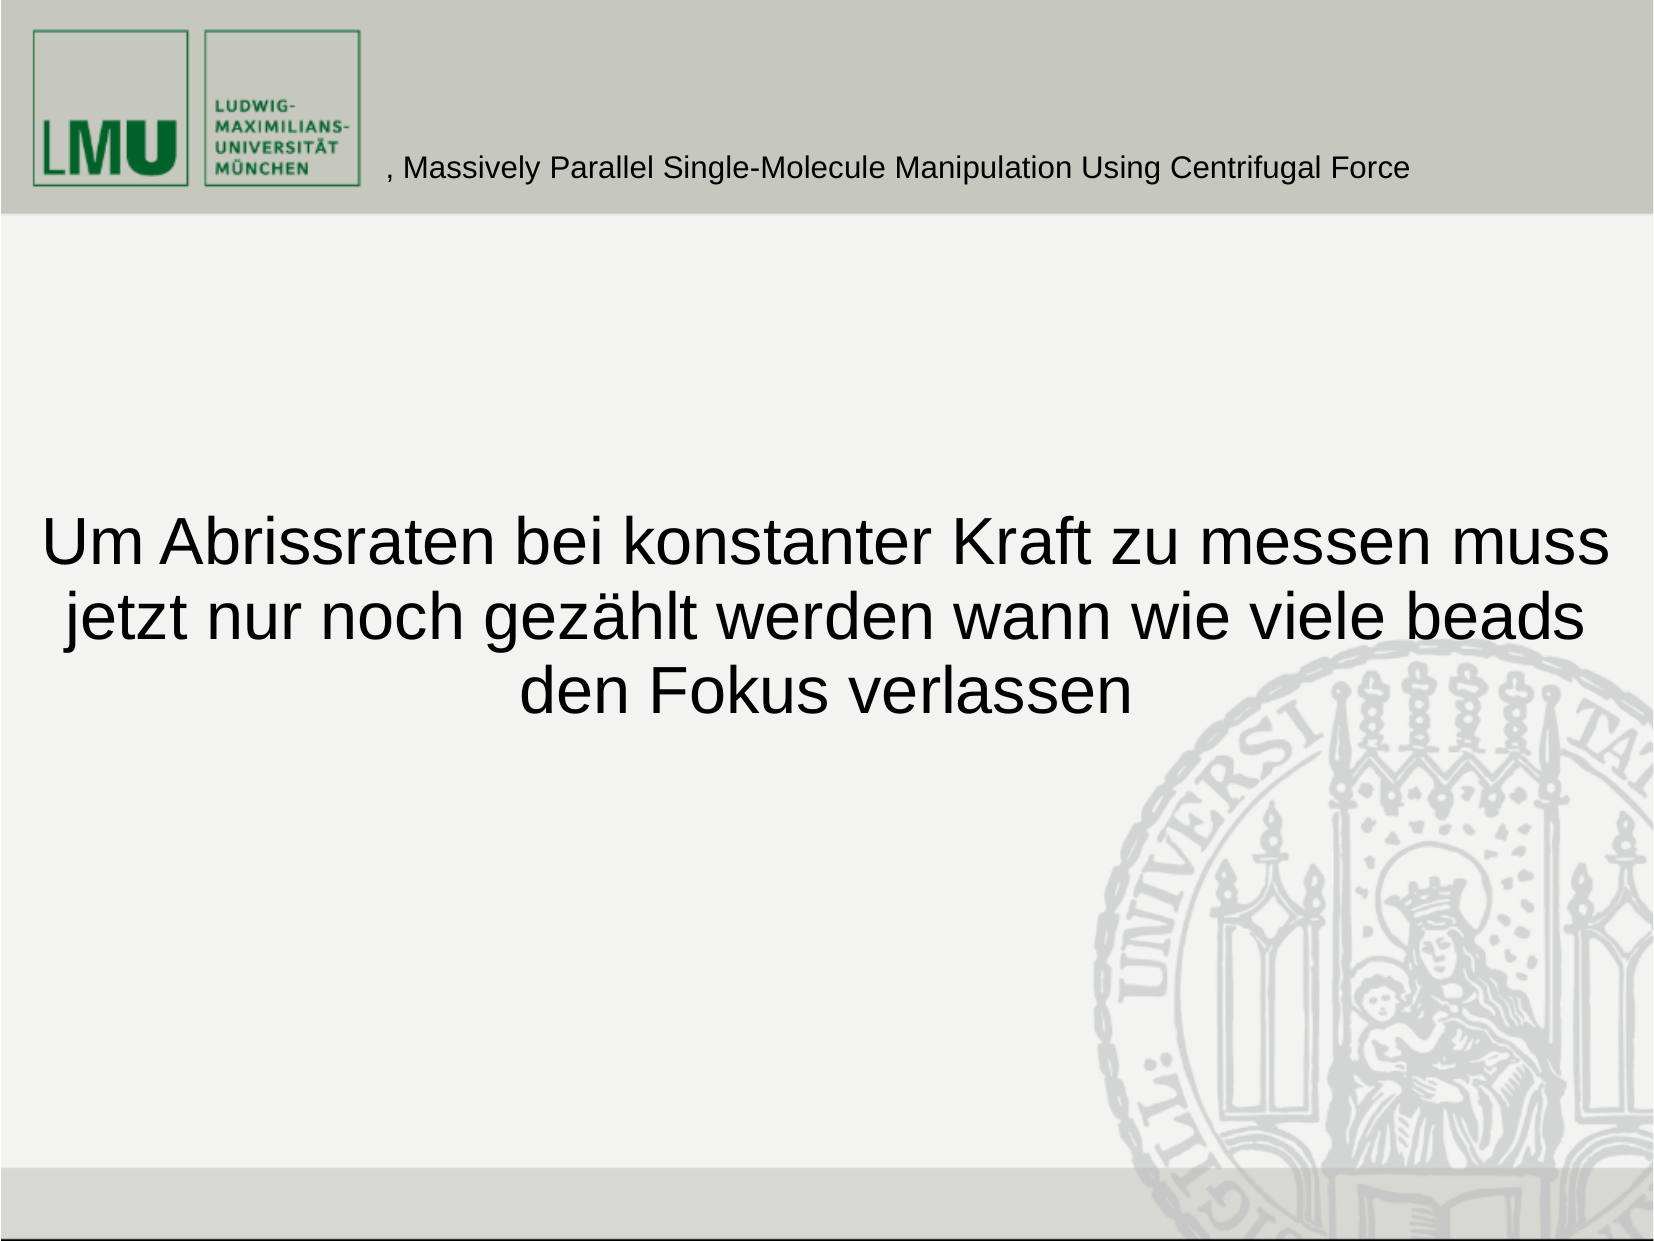

, Massively Parallel Single-Molecule Manipulation Using Centrifugal Force
Um Abrissraten bei konstanter Kraft zu messen muss jetzt nur noch gezählt werden wann wie viele beads den Fokus verlassen
#